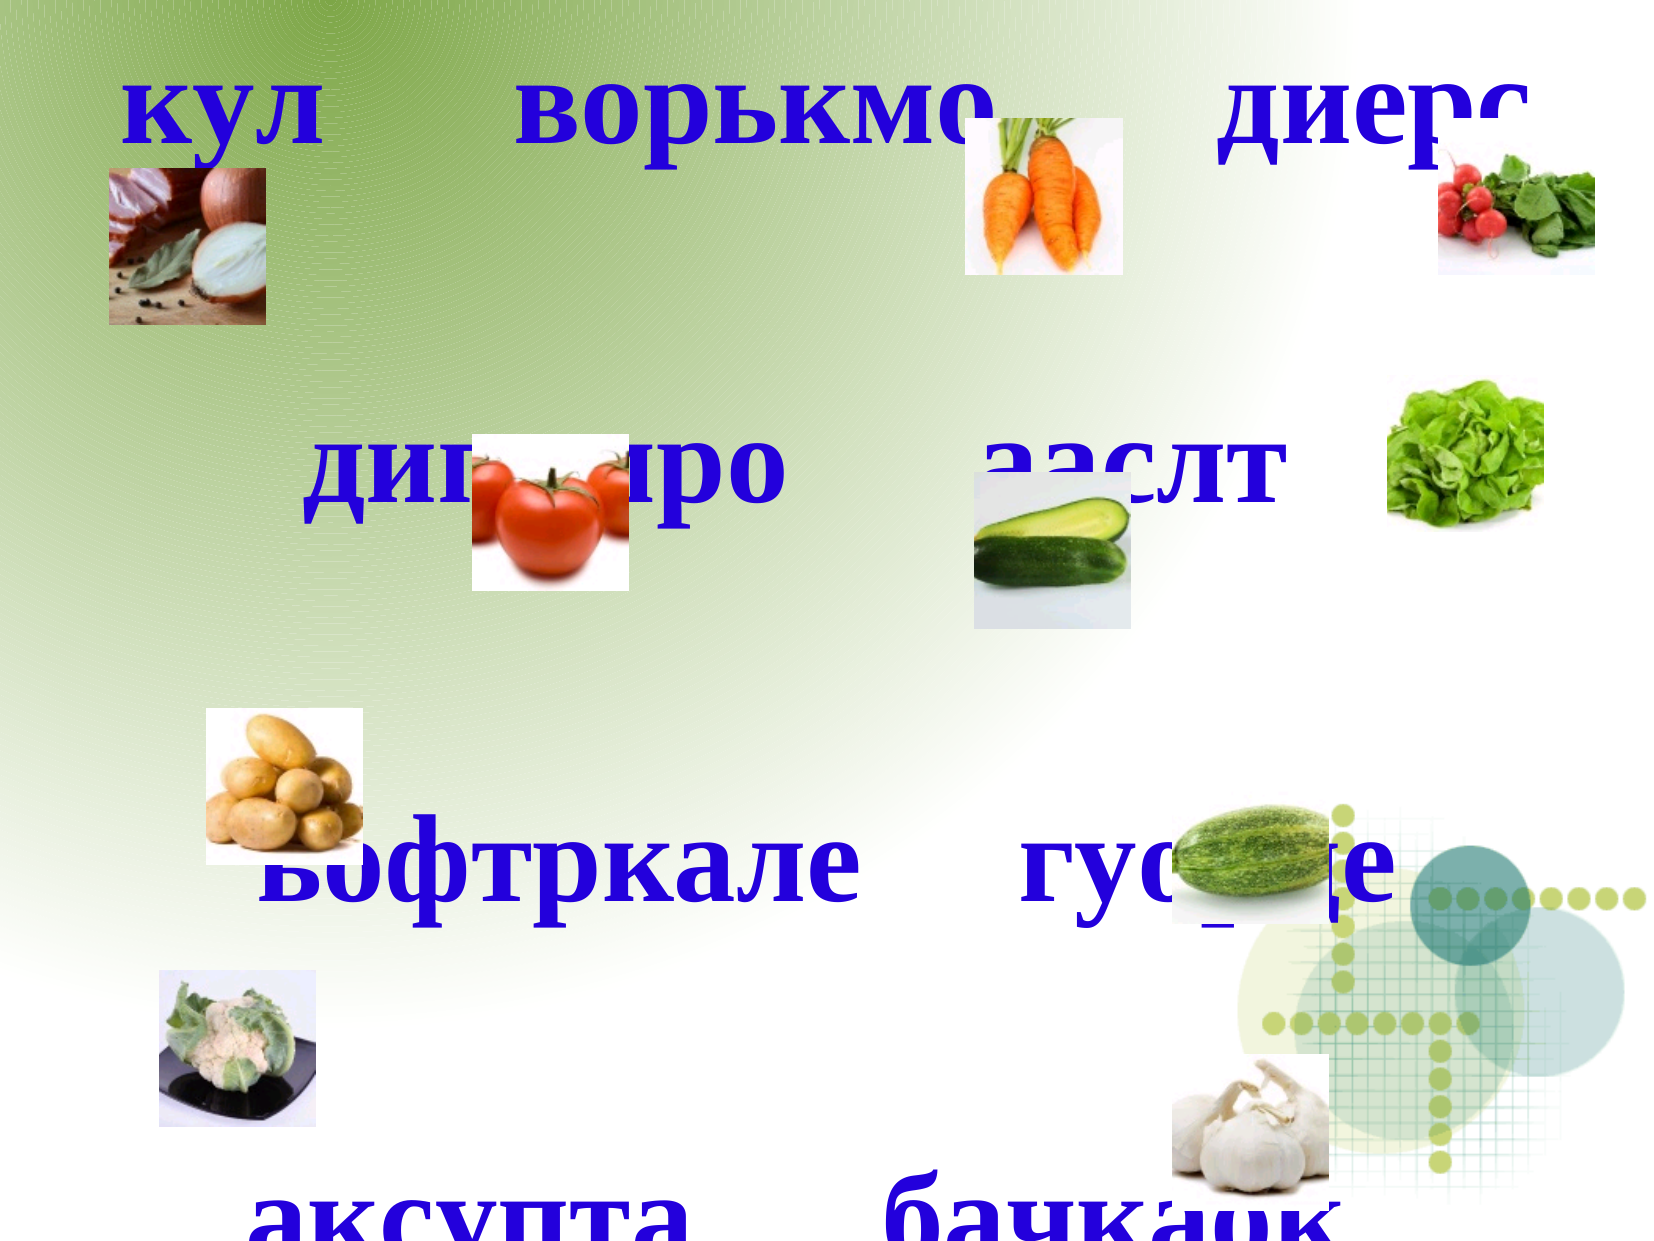

# кул ворькмо диерс
 дипомро ааслт
ьофтркале гуорце
 аксупта бачкаок
 еснчок